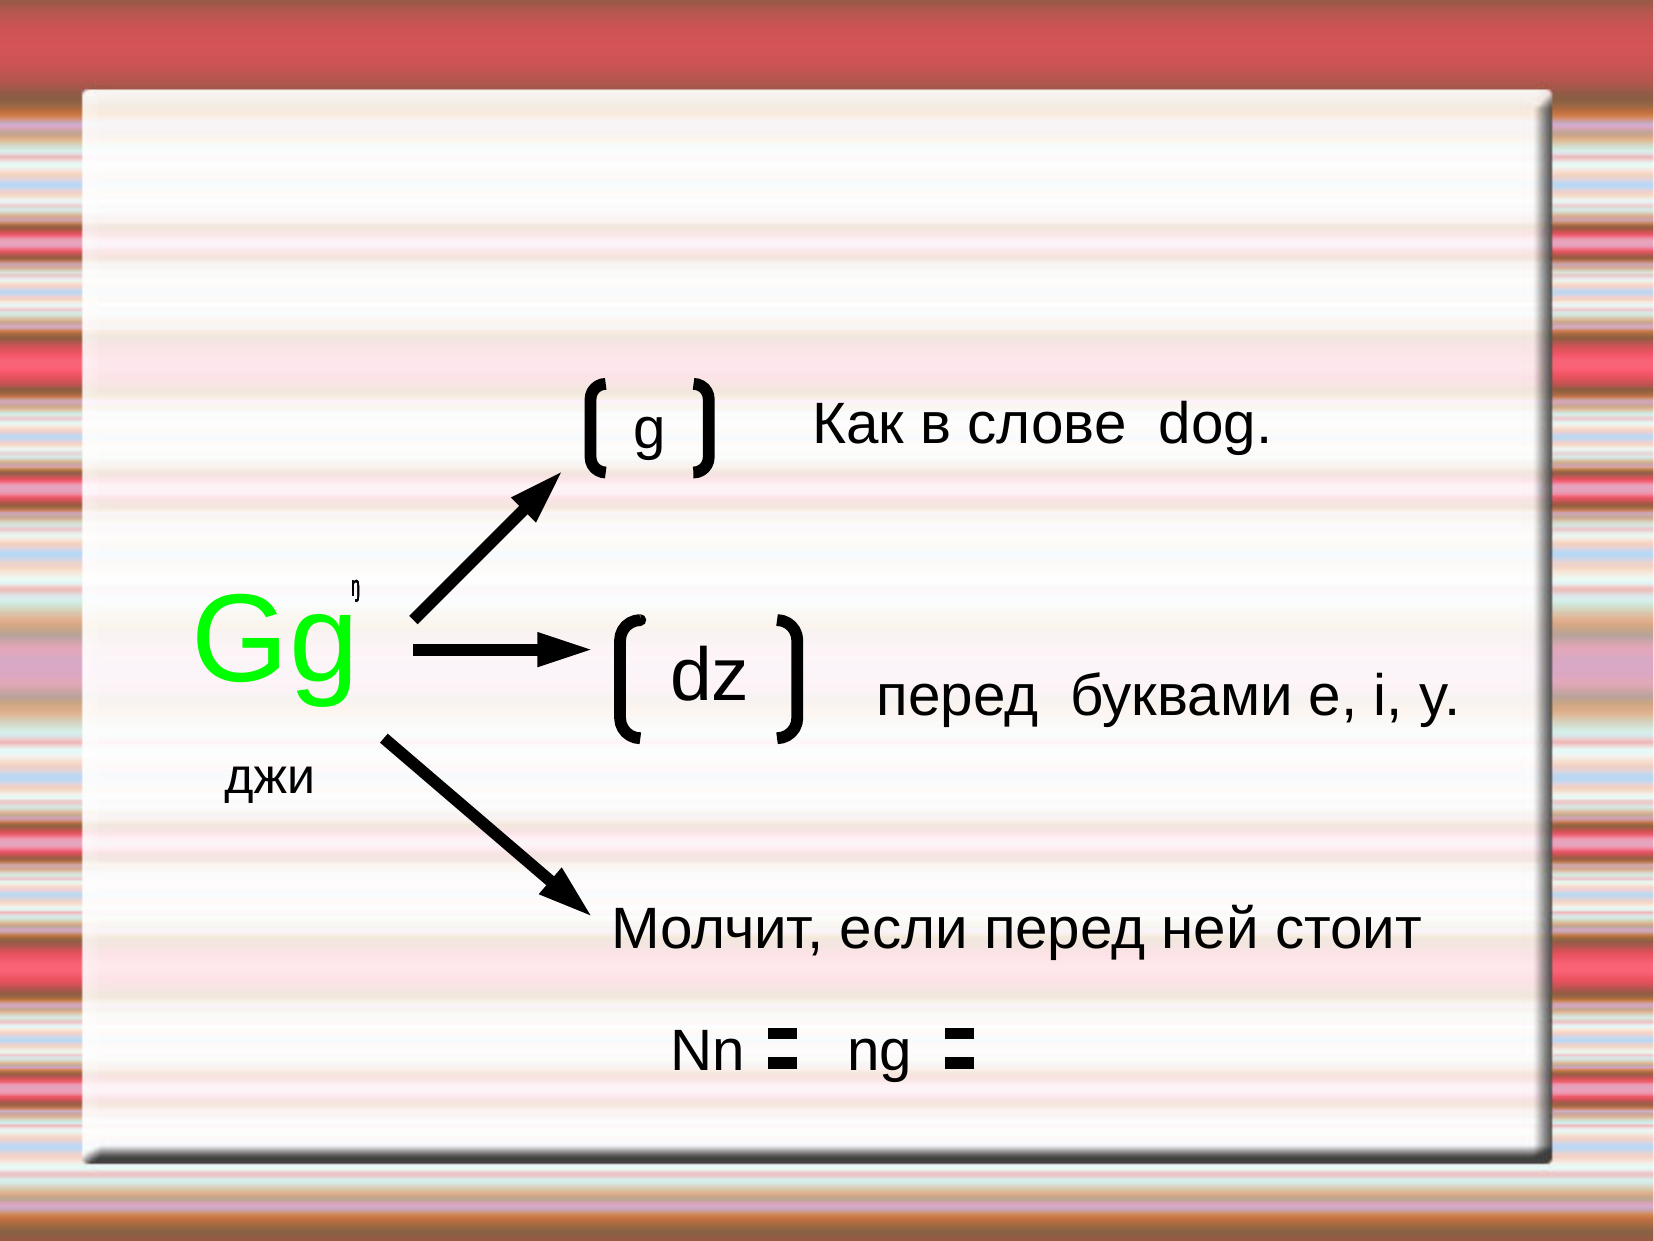

Как в слове dog.
g
Gg
dz
перед буквами e, i, y.
джи
Молчит, если перед ней стоит
Nn
ng